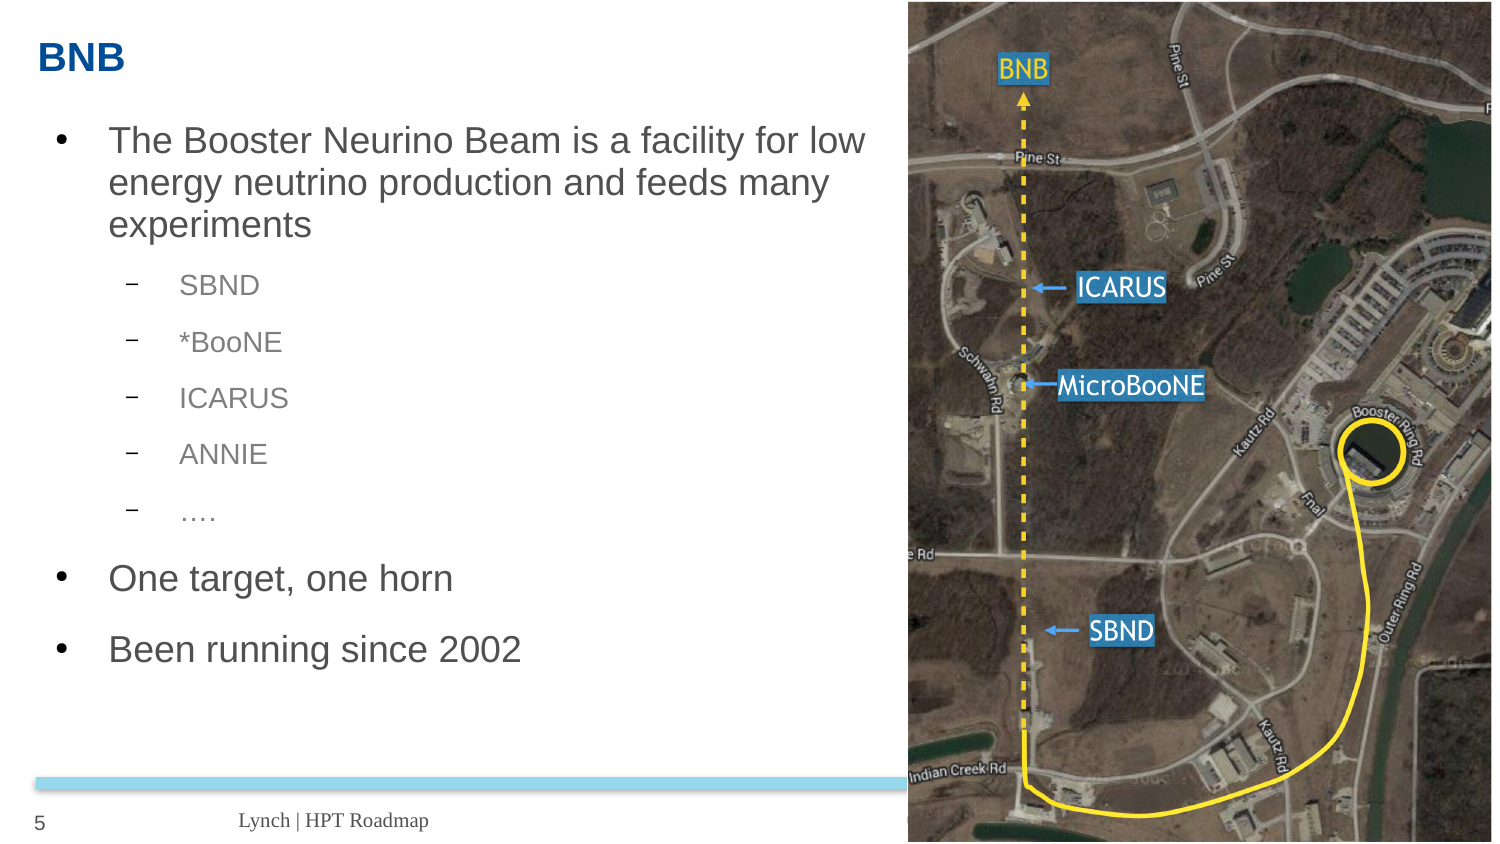

# BNB
The Booster Neurino Beam is a facility for low energy neutrino production and feeds many experiments
SBND
*BooNE
ICARUS
ANNIE
….
One target, one horn
Been running since 2002
Lynch | HPT Roadmap